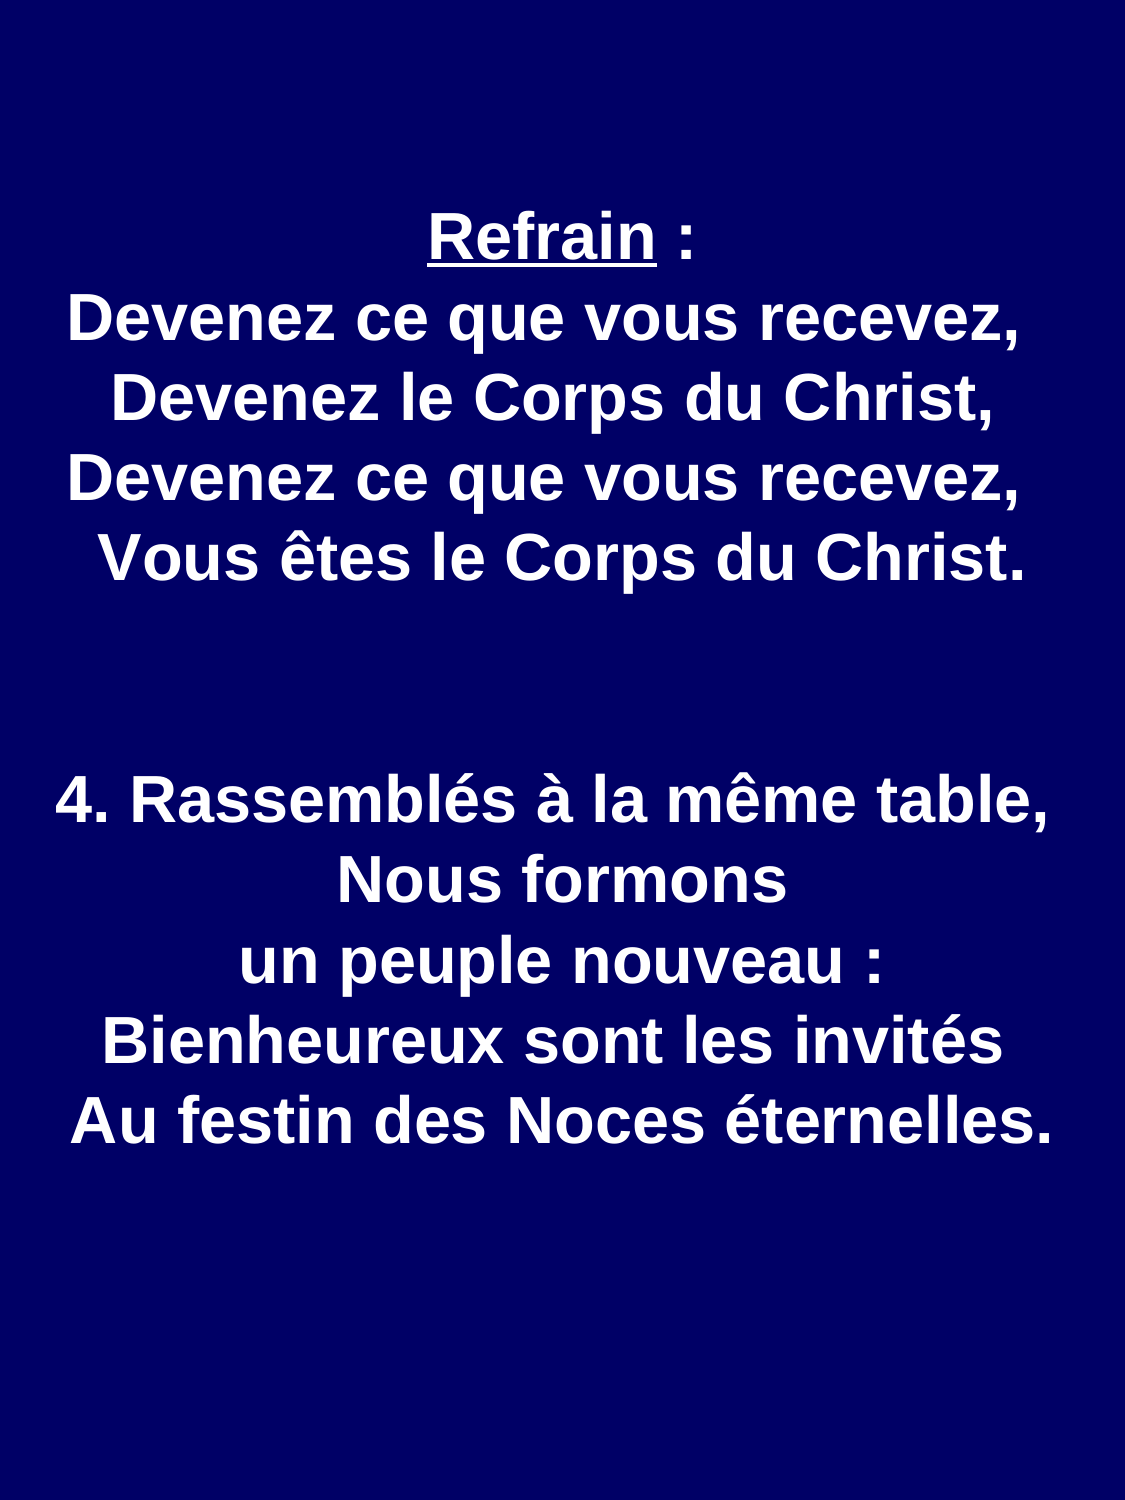

Refrain :
Devenez ce que vous recevez, 
Devenez le Corps du Christ,
Devenez ce que vous recevez, 
Vous êtes le Corps du Christ.
4. Rassemblés à la même table, 
Nous formons
un peuple nouveau :
Bienheureux sont les invités 
Au festin des Noces éternelles.